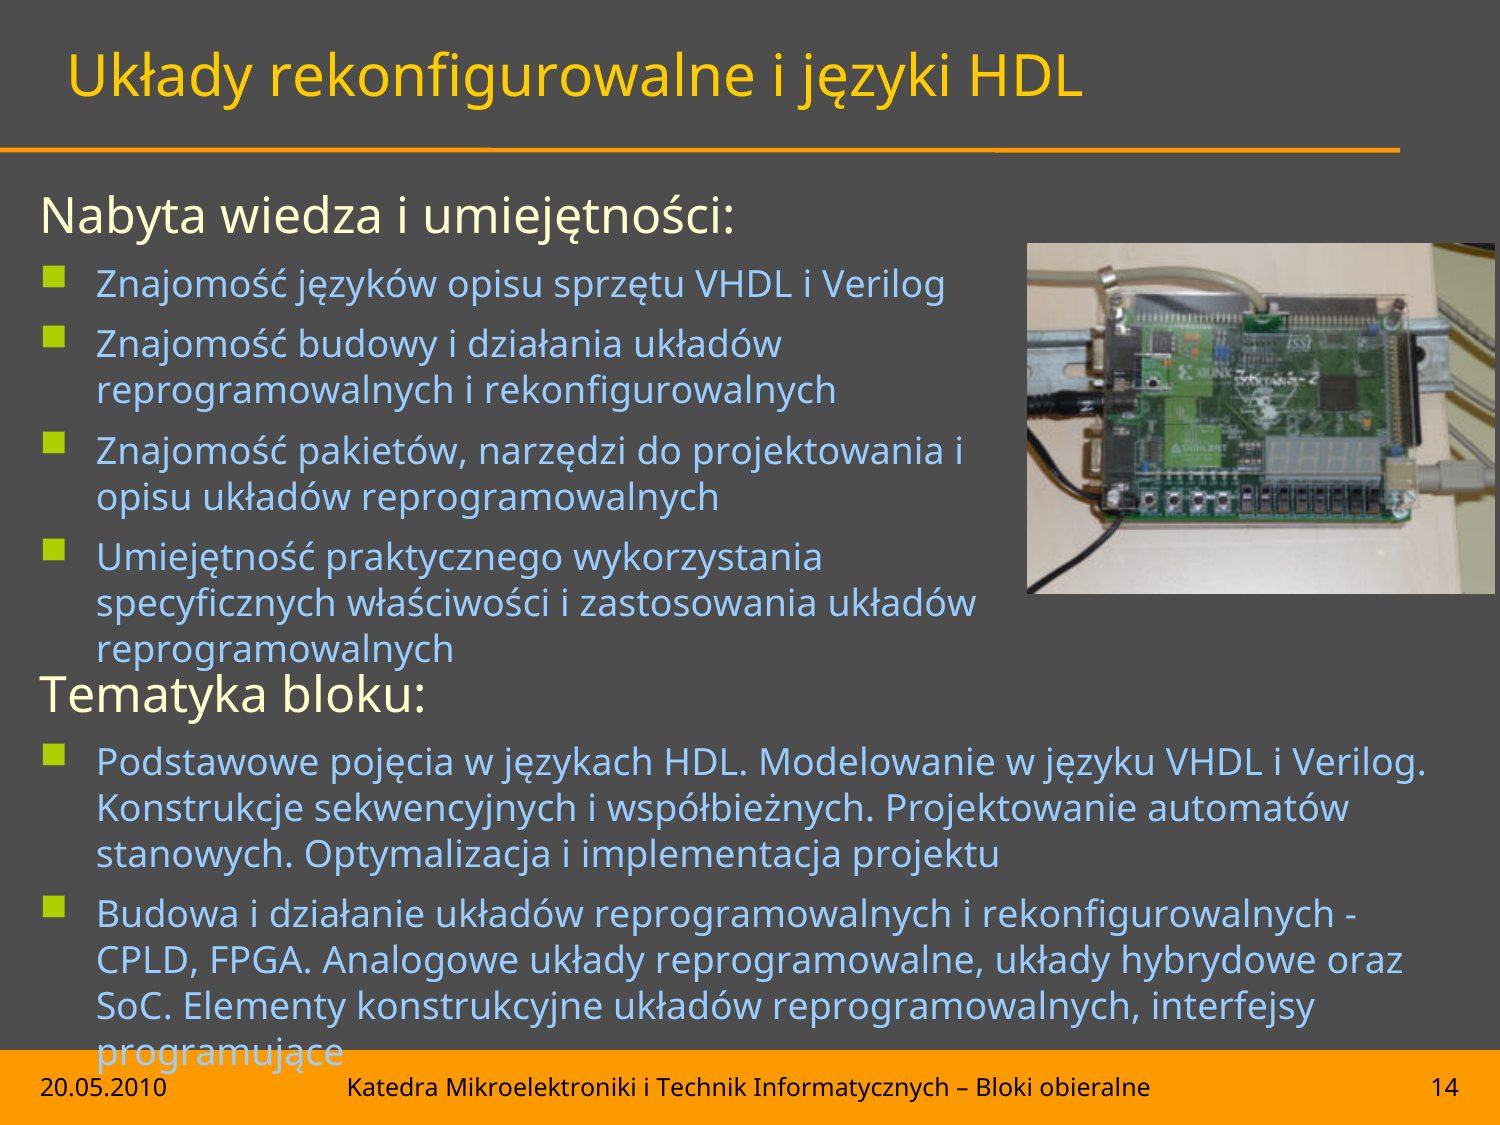

# Układy rekonfigurowalne i języki HDL
Nabyta wiedza i umiejętności:
Znajomość języków opisu sprzętu VHDL i Verilog
Znajomość budowy i działania układów reprogramowalnych i rekonfigurowalnych
Znajomość pakietów, narzędzi do projektowania i opisu układów reprogramowalnych
Umiejętność praktycznego wykorzystania specyficznych właściwości i zastosowania układów reprogramowalnych
Tematyka bloku:
Podstawowe pojęcia w językach HDL. Modelowanie w języku VHDL i Verilog. Konstrukcje sekwencyjnych i współbieżnych. Projektowanie automatów stanowych. Optymalizacja i implementacja projektu
Budowa i działanie układów reprogramowalnych i rekonfigurowalnych - CPLD, FPGA. Analogowe układy reprogramowalne, układy hybrydowe oraz SoC. Elementy konstrukcyjne układów reprogramowalnych, interfejsy programujące
20.05.2010
Katedra Mikroelektroniki i Technik Informatycznych – Bloki obieralne
14